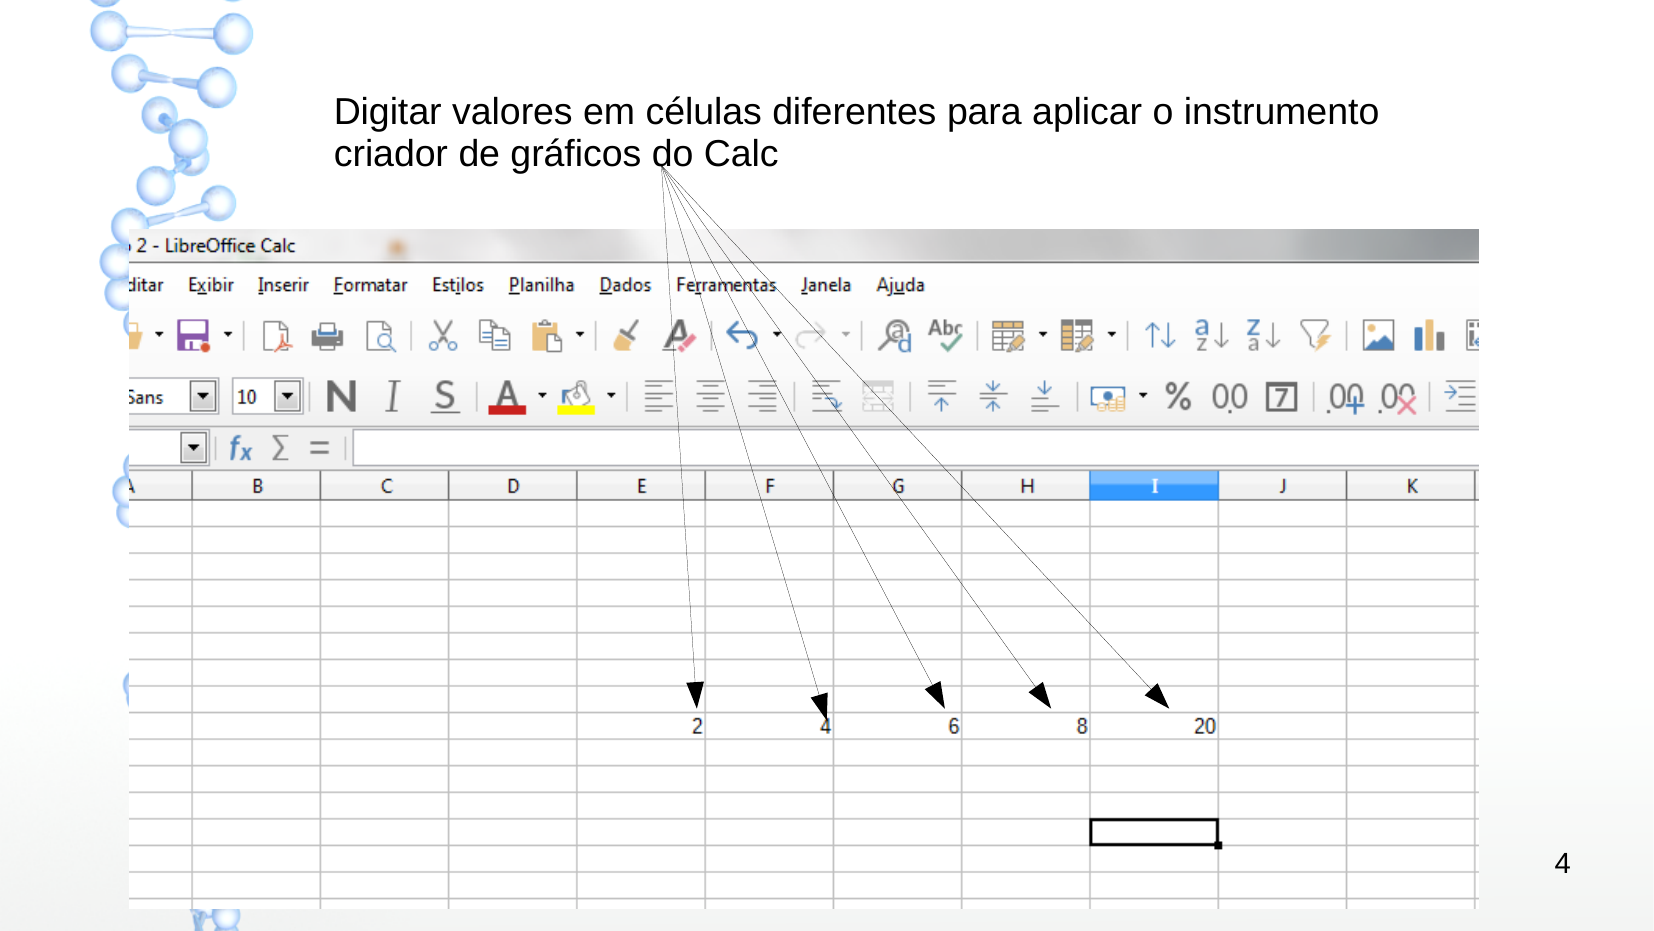

Digitar valores em células diferentes para aplicar o instrumento criador de gráficos do Calc
4